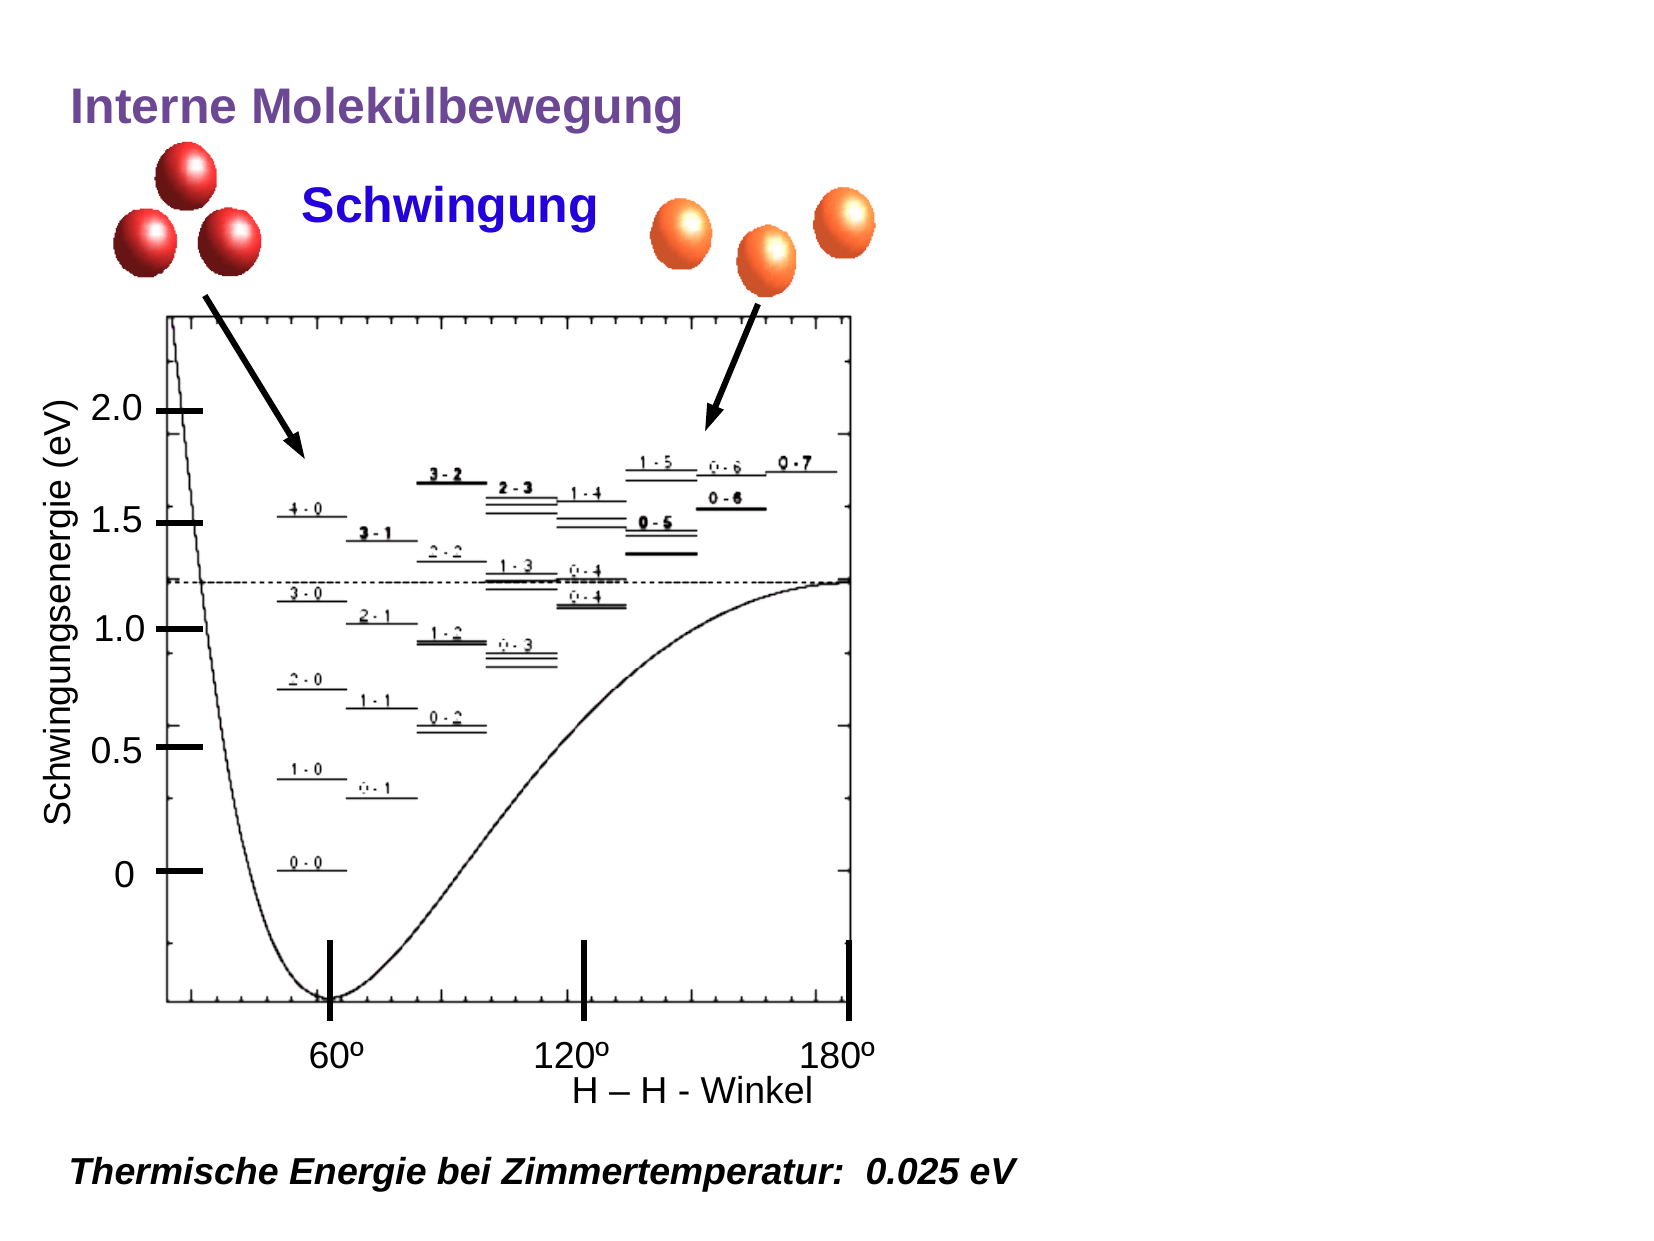

Interne Molekülbewegung
Schwingung
2.0
1.5
1.0
0.5
0
Schwingungsenergie (eV)
60º
180º
120º
H – H - Winkel
Thermische Energie bei Zimmertemperatur: 0.025 eV